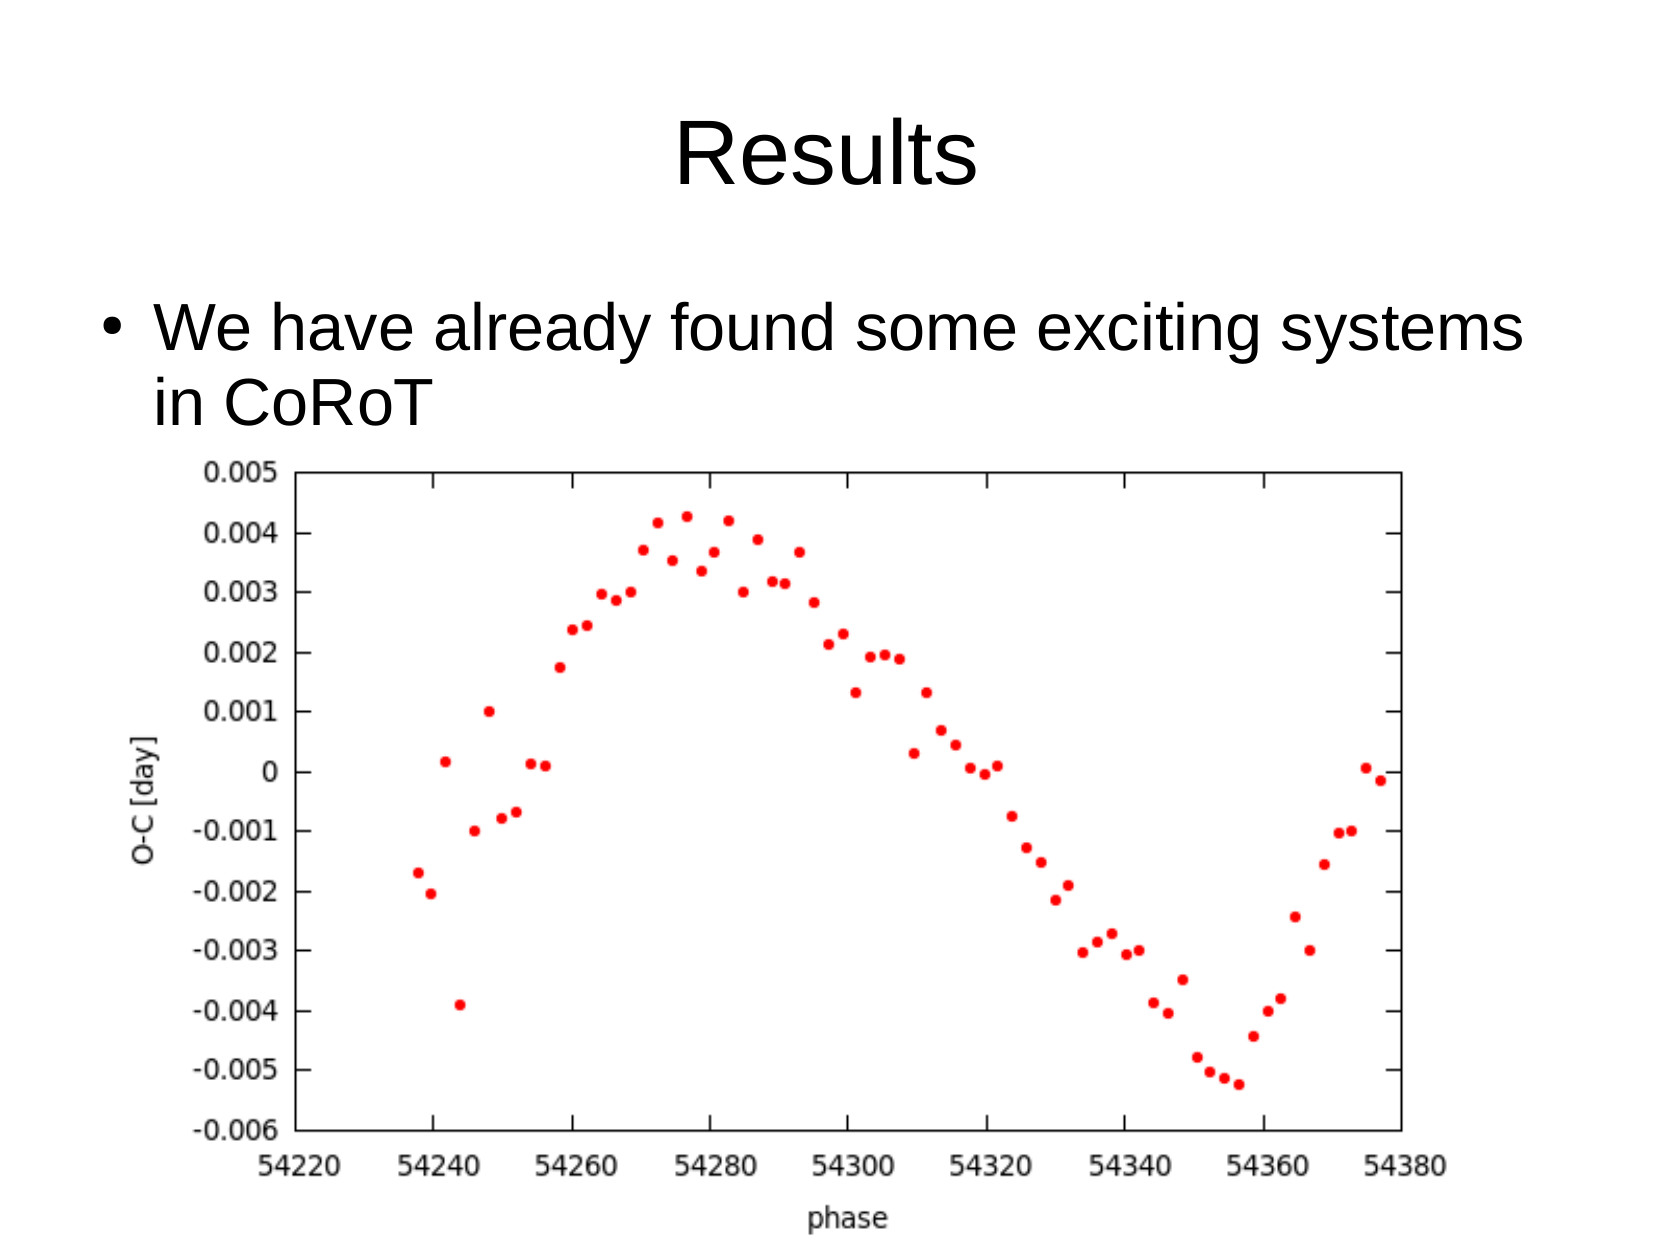

# Results
We have already found some exciting systems in CoRoT